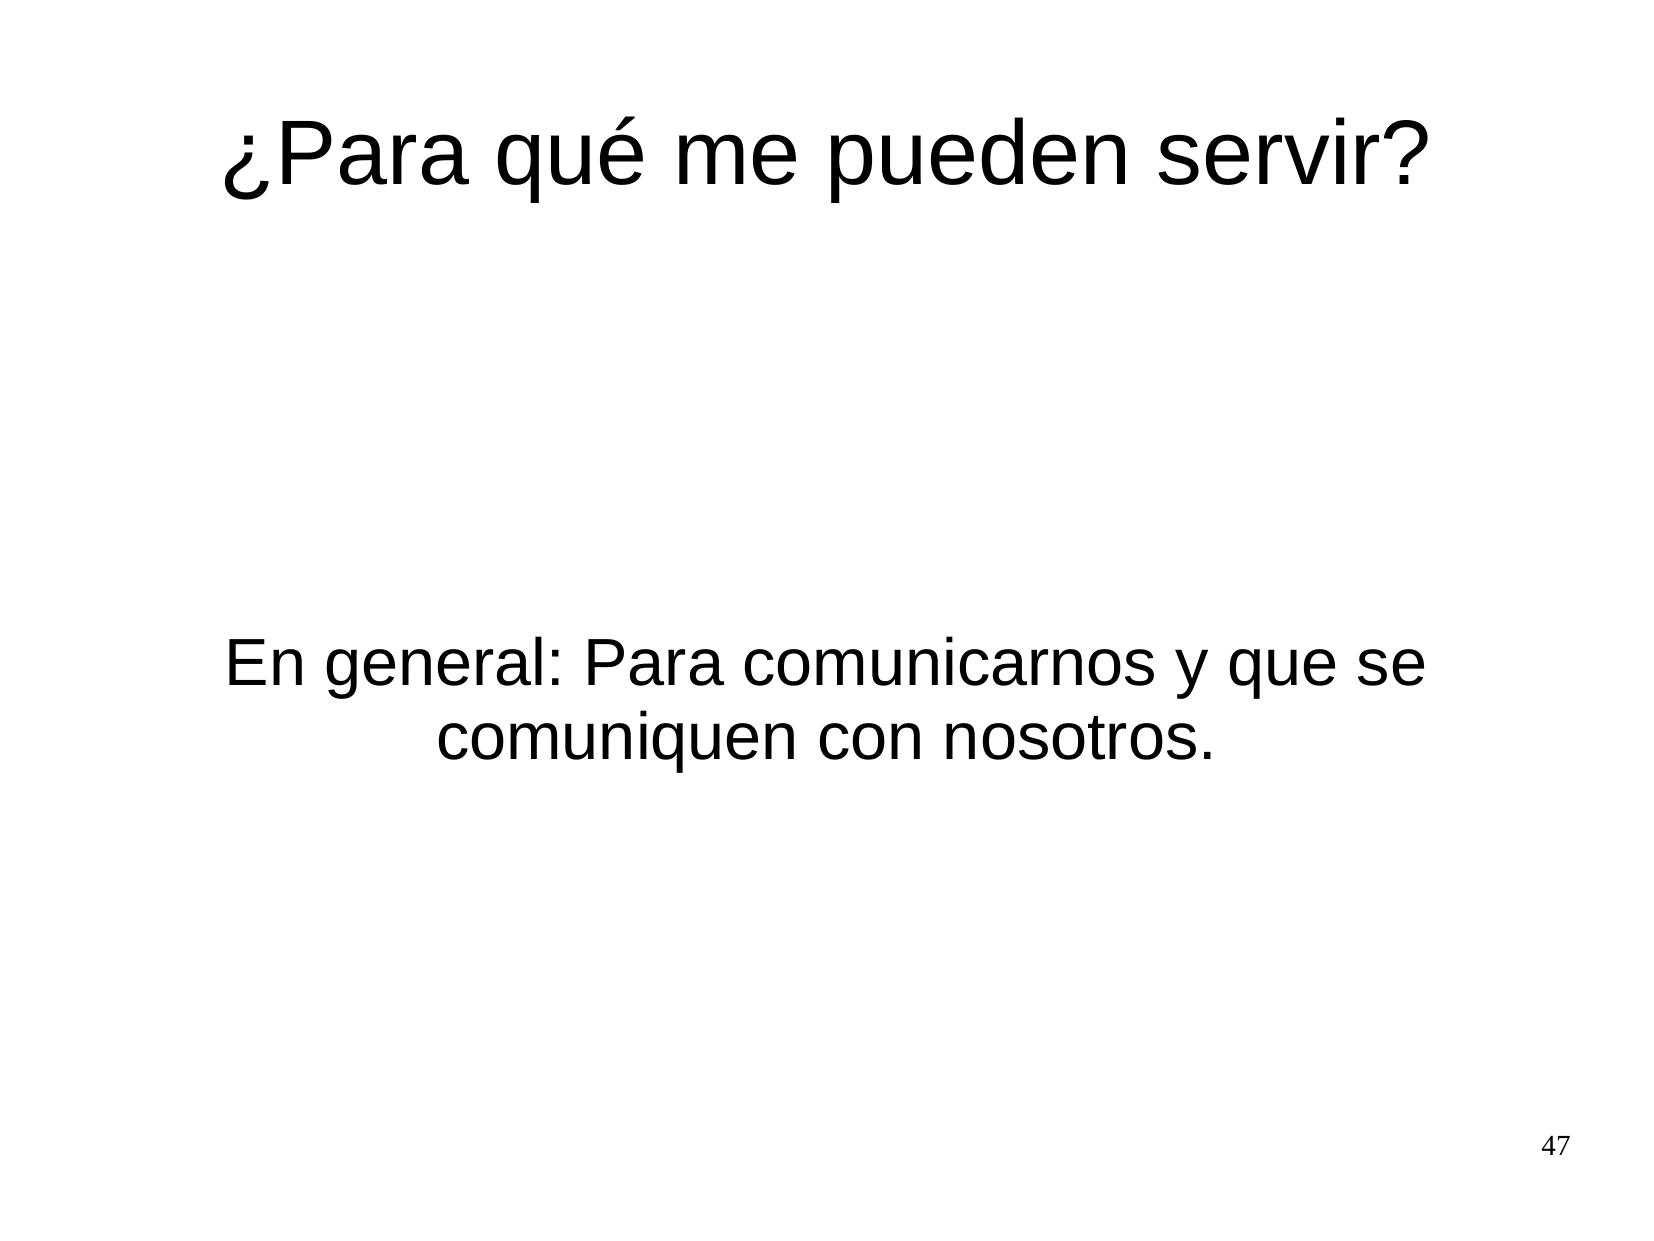

# ¿Para qué me pueden servir?
En general: Para comunicarnos y que se comuniquen con nosotros.
47